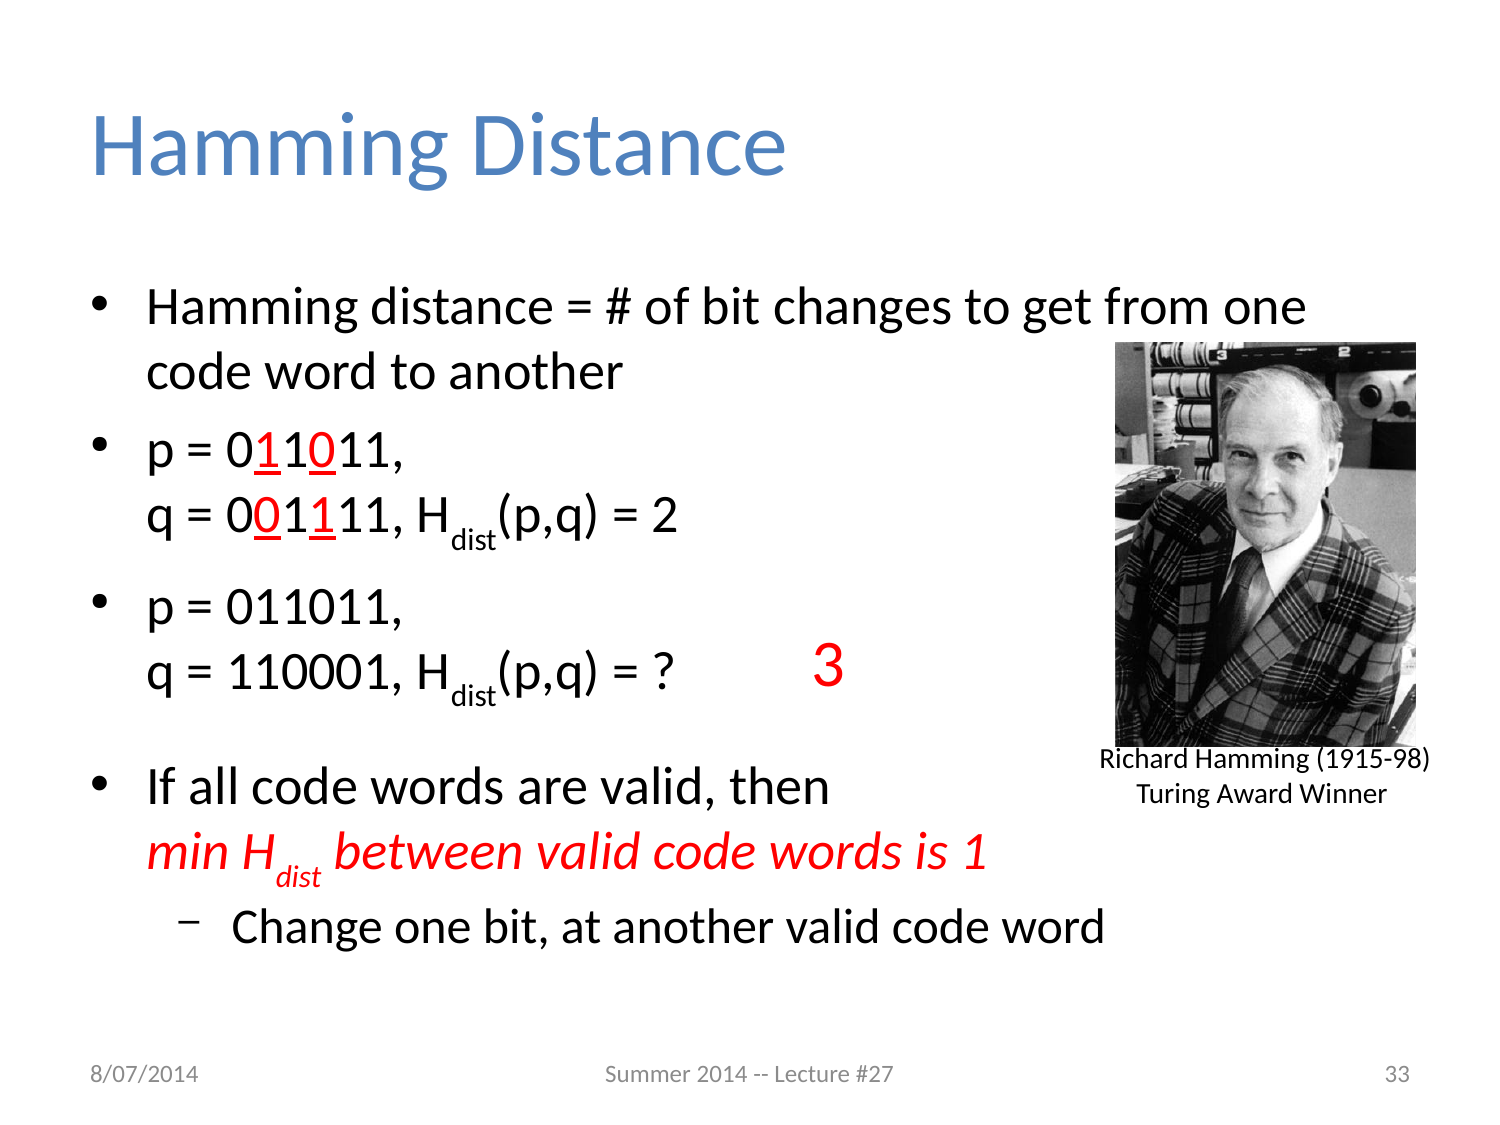

# Hamming Distance
Hamming distance = # of bit changes to get from one code word to another
p = 011011,
q = 001111, Hdist(p,q) = 2
p = 011011,
q = 110001, Hdist(p,q) = ?
If all code words are valid, then
min Hdist between valid code words is 1
Change one bit, at another valid code word
Richard Hamming (1915-98)
Turing Award Winner
3
8/07/2014
Summer 2014 -- Lecture #27